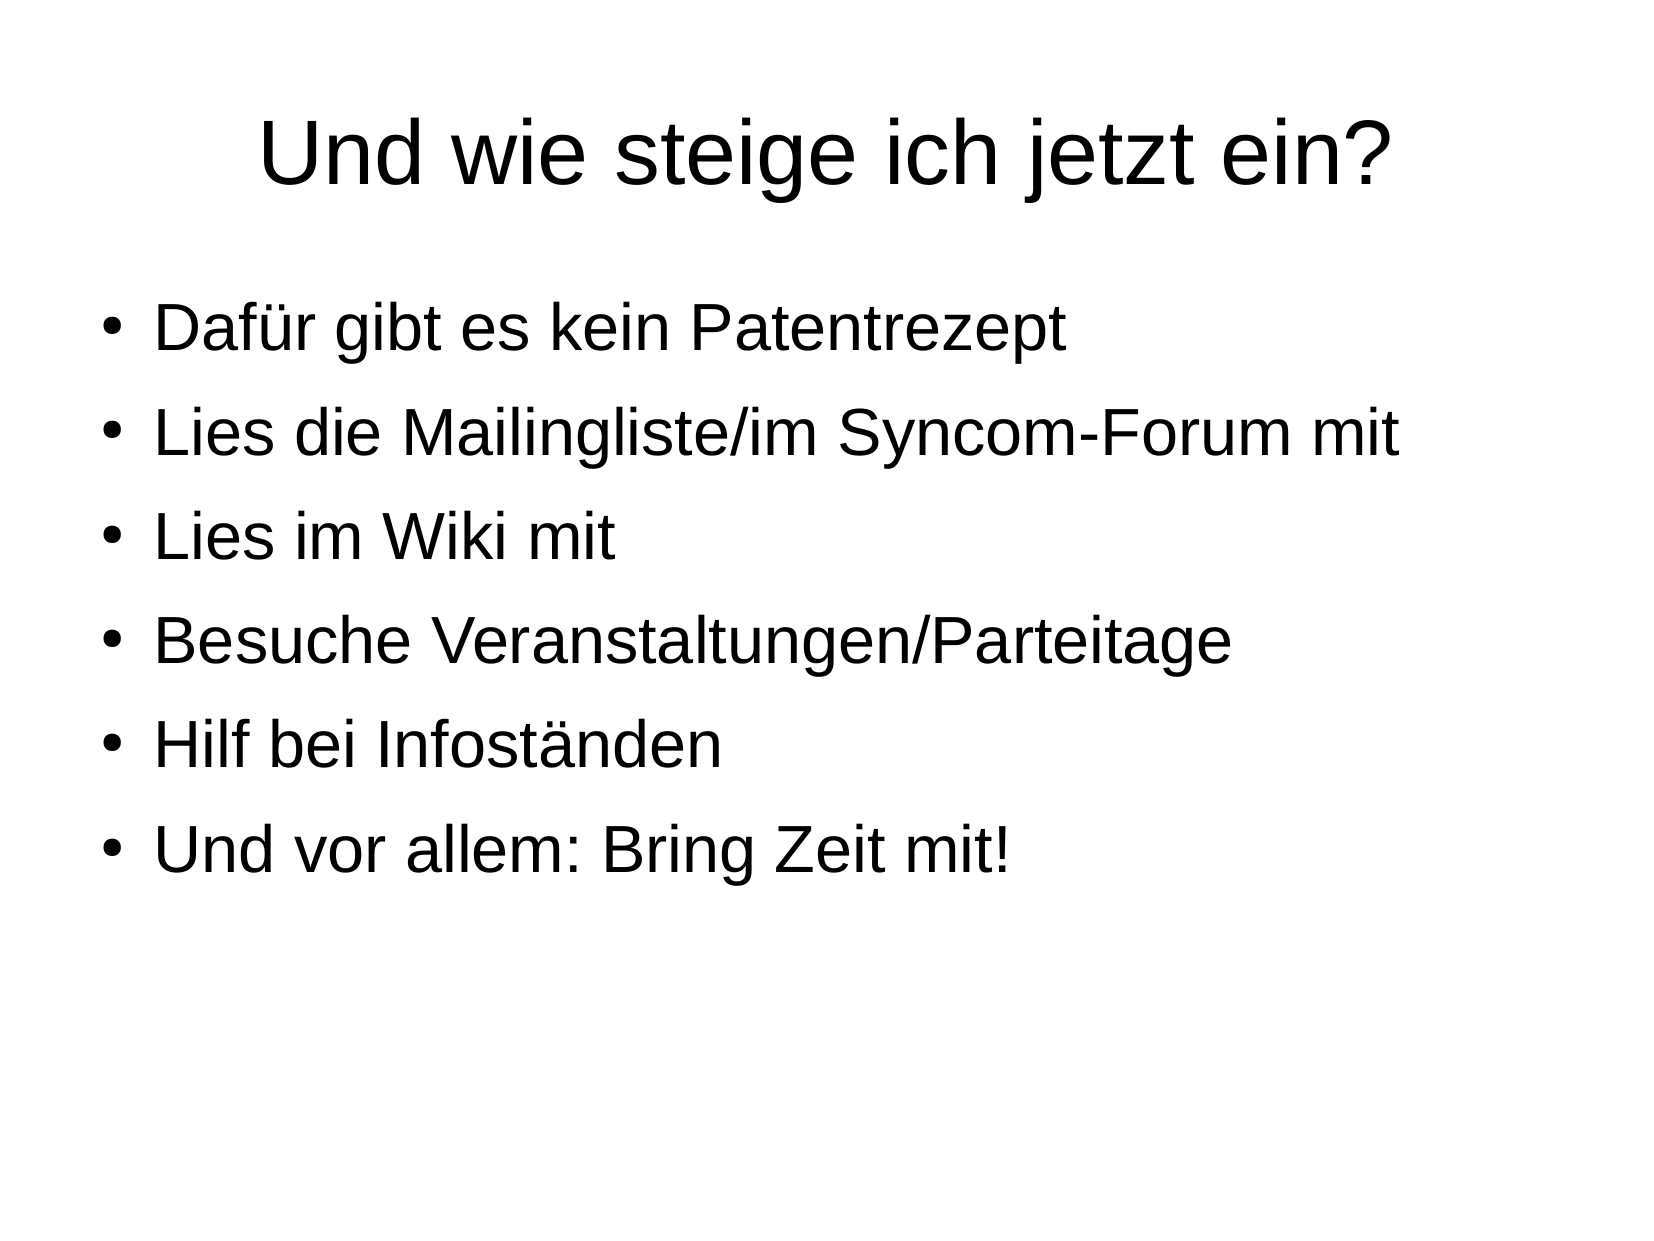

# Und wie steige ich jetzt ein?
Dafür gibt es kein Patentrezept
Lies die Mailingliste/im Syncom-Forum mit
Lies im Wiki mit
Besuche Veranstaltungen/Parteitage
Hilf bei Infoständen
Und vor allem: Bring Zeit mit!